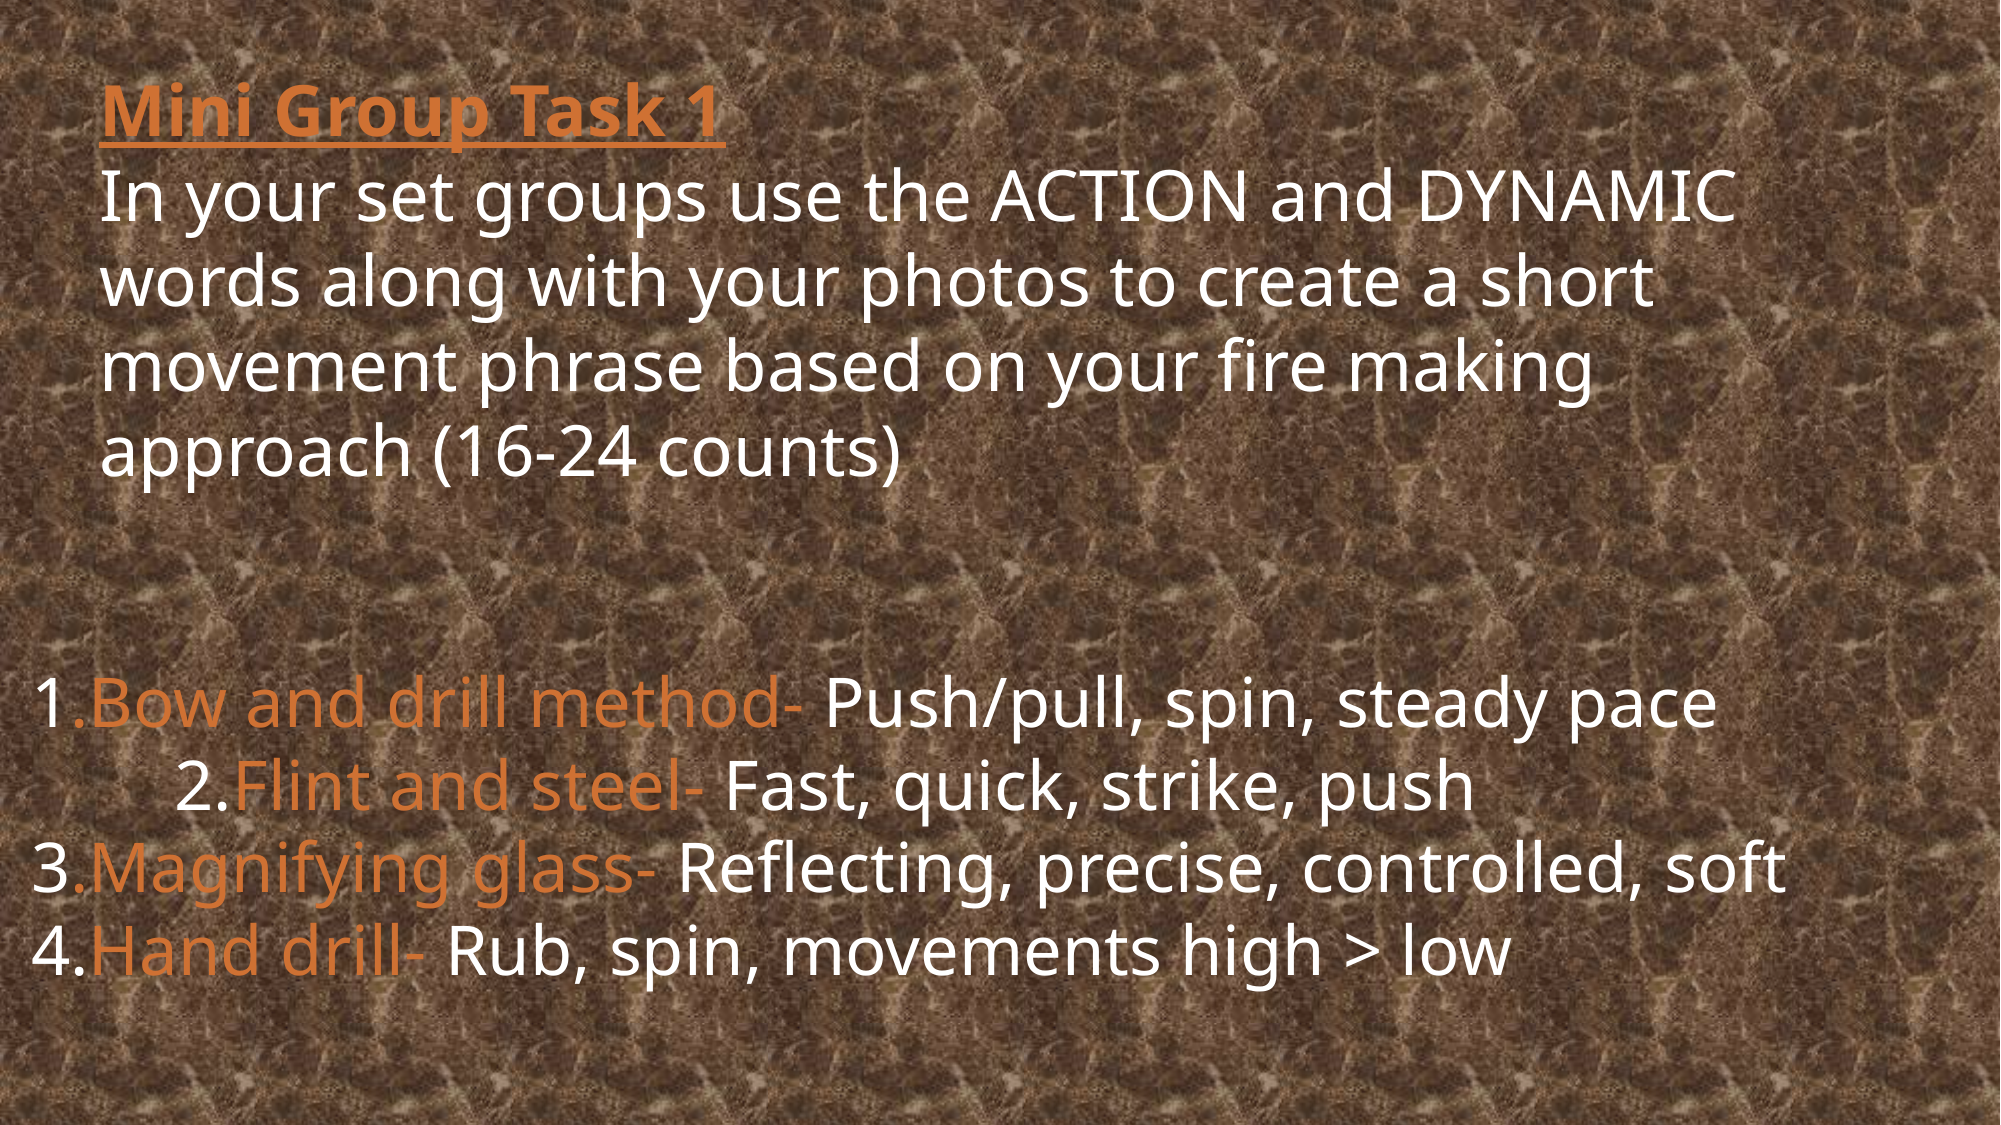

Mini Group Task 1
In your set groups use the ACTION and DYNAMIC words along with your photos to create a short movement phrase based on your fire making approach (16-24 counts)
1.Bow and drill method- Push/pull, spin, steady pace 2.Flint and steel- Fast, quick, strike, push
3.Magnifying glass- Reflecting, precise, controlled, soft 4.Hand drill- Rub, spin, movements high > low